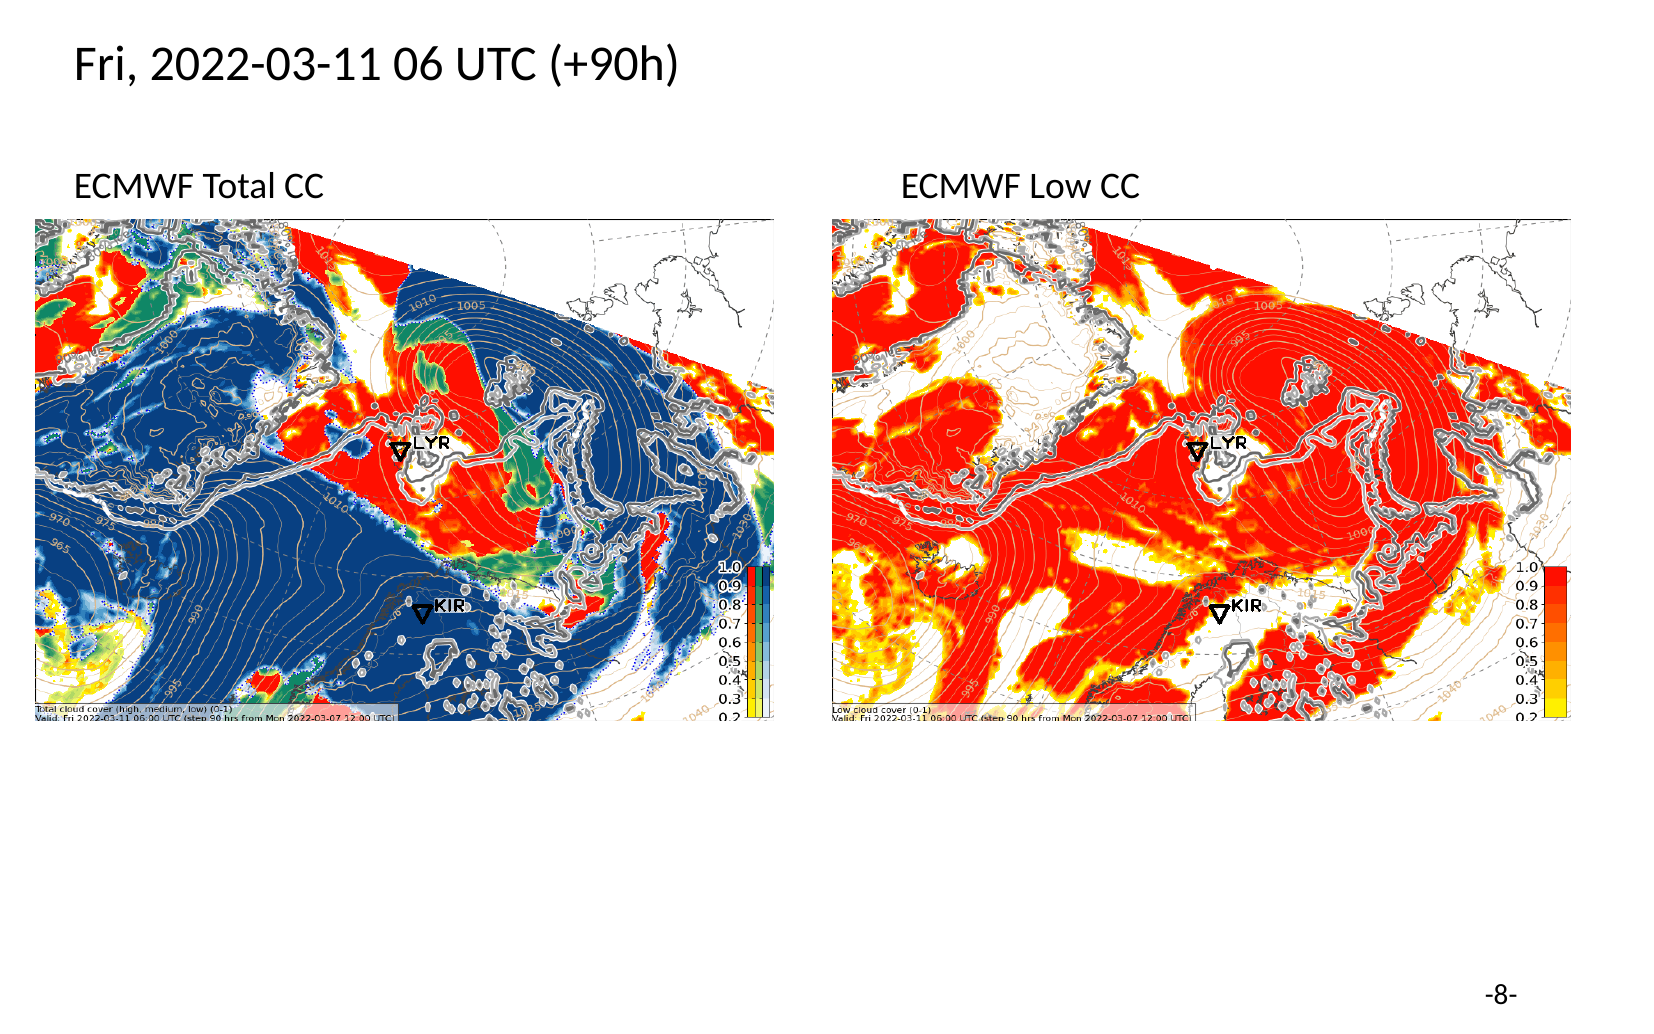

Fri, 2022-03-11 06 UTC (+90h)
ECMWF Total CC
ECMWF Low CC